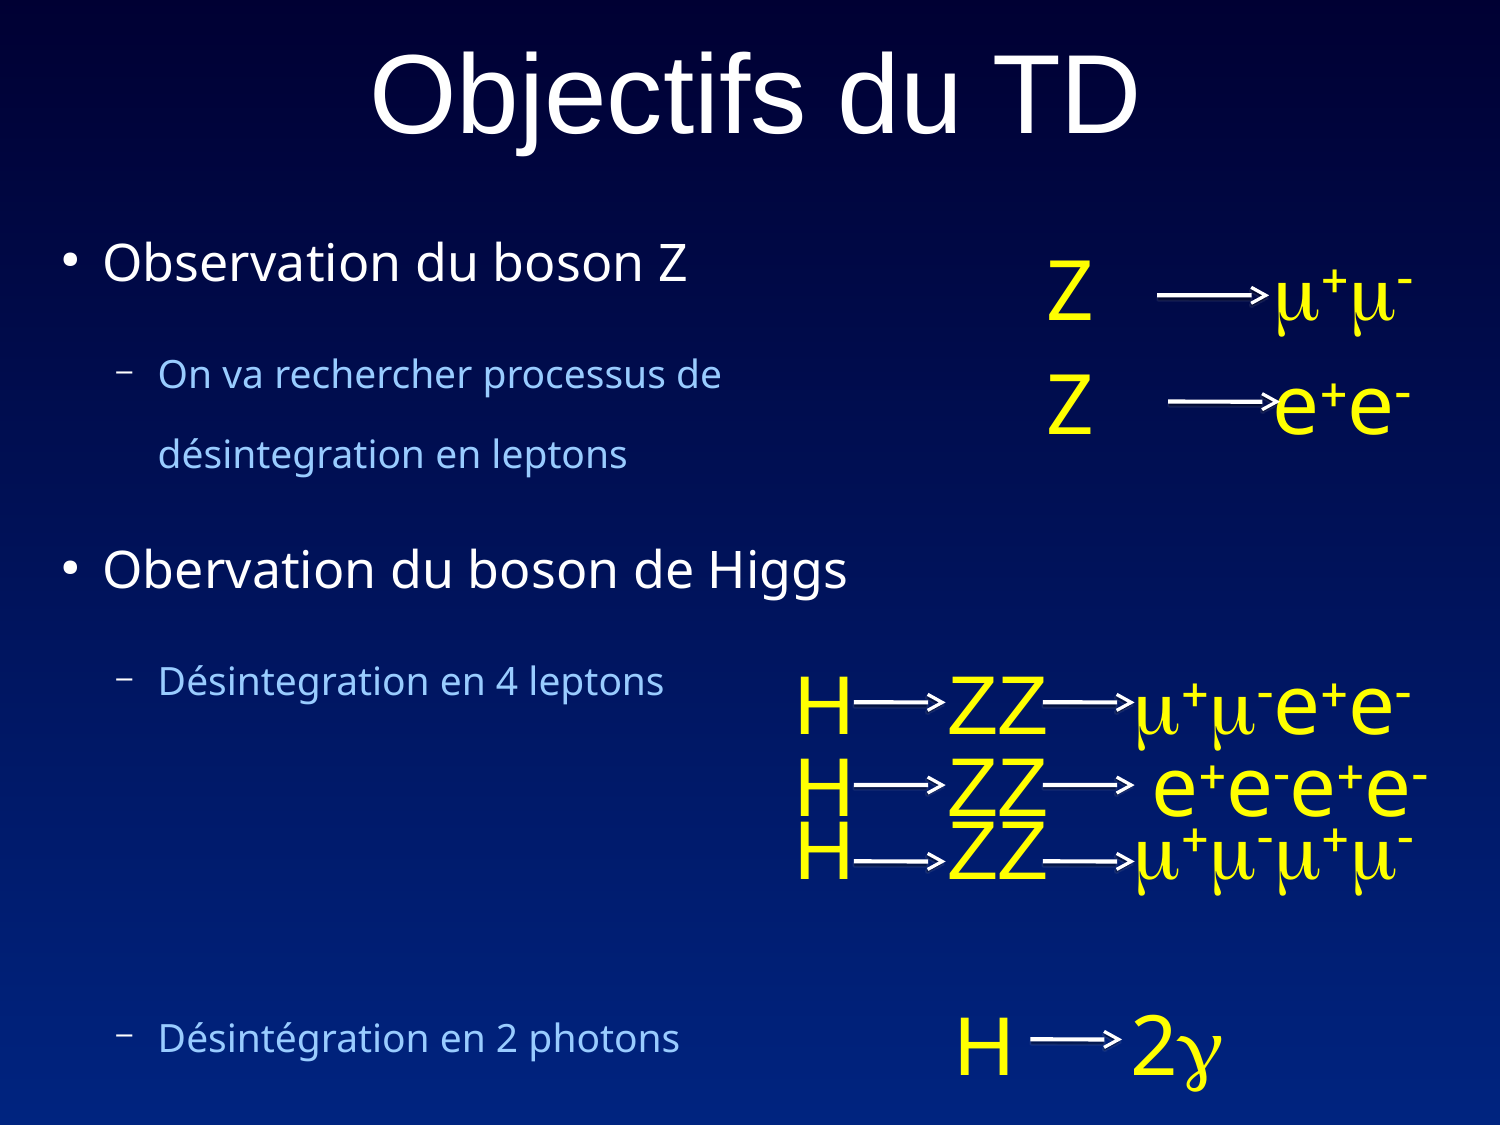

# Objectifs du TD
Observation du boson Z
On va rechercher processus de désintegration en leptons
Obervation du boson de Higgs
Désintegration en 4 leptons
Désintégration en 2 photons
Z	 m+m-
Z	 e+e-
H ZZ m+m-e+e-
H ZZ e+e-e+e-
H ZZ m+m-m+m-
H 2g